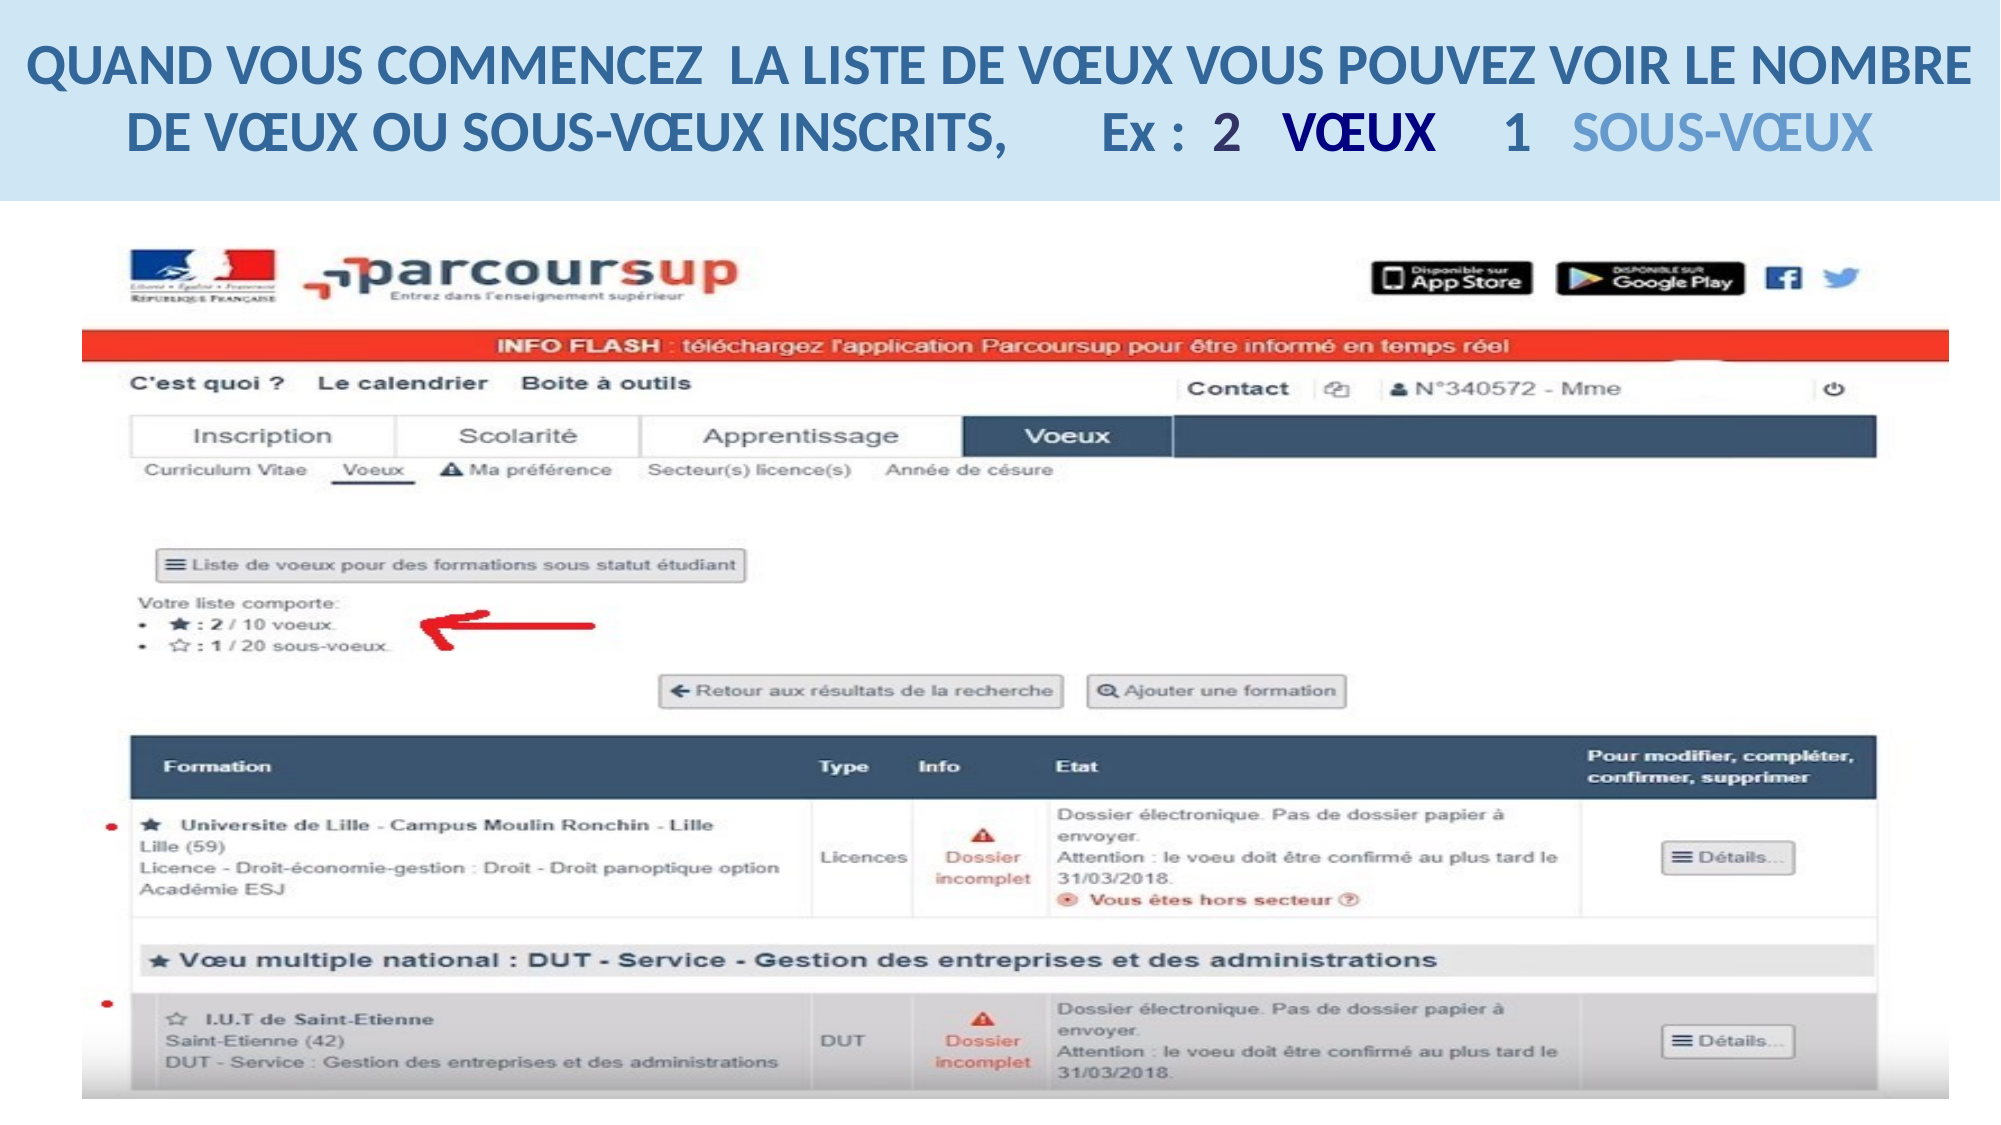

# QUAND VOUS COMMENCEZ LA LISTE DE VŒUX VOUS POUVEZ VOIR LE NOMBRE DE VŒUX OU SOUS-VŒUX INSCRITS, Ex : 2 VŒUX 1 SOUS-VŒUX